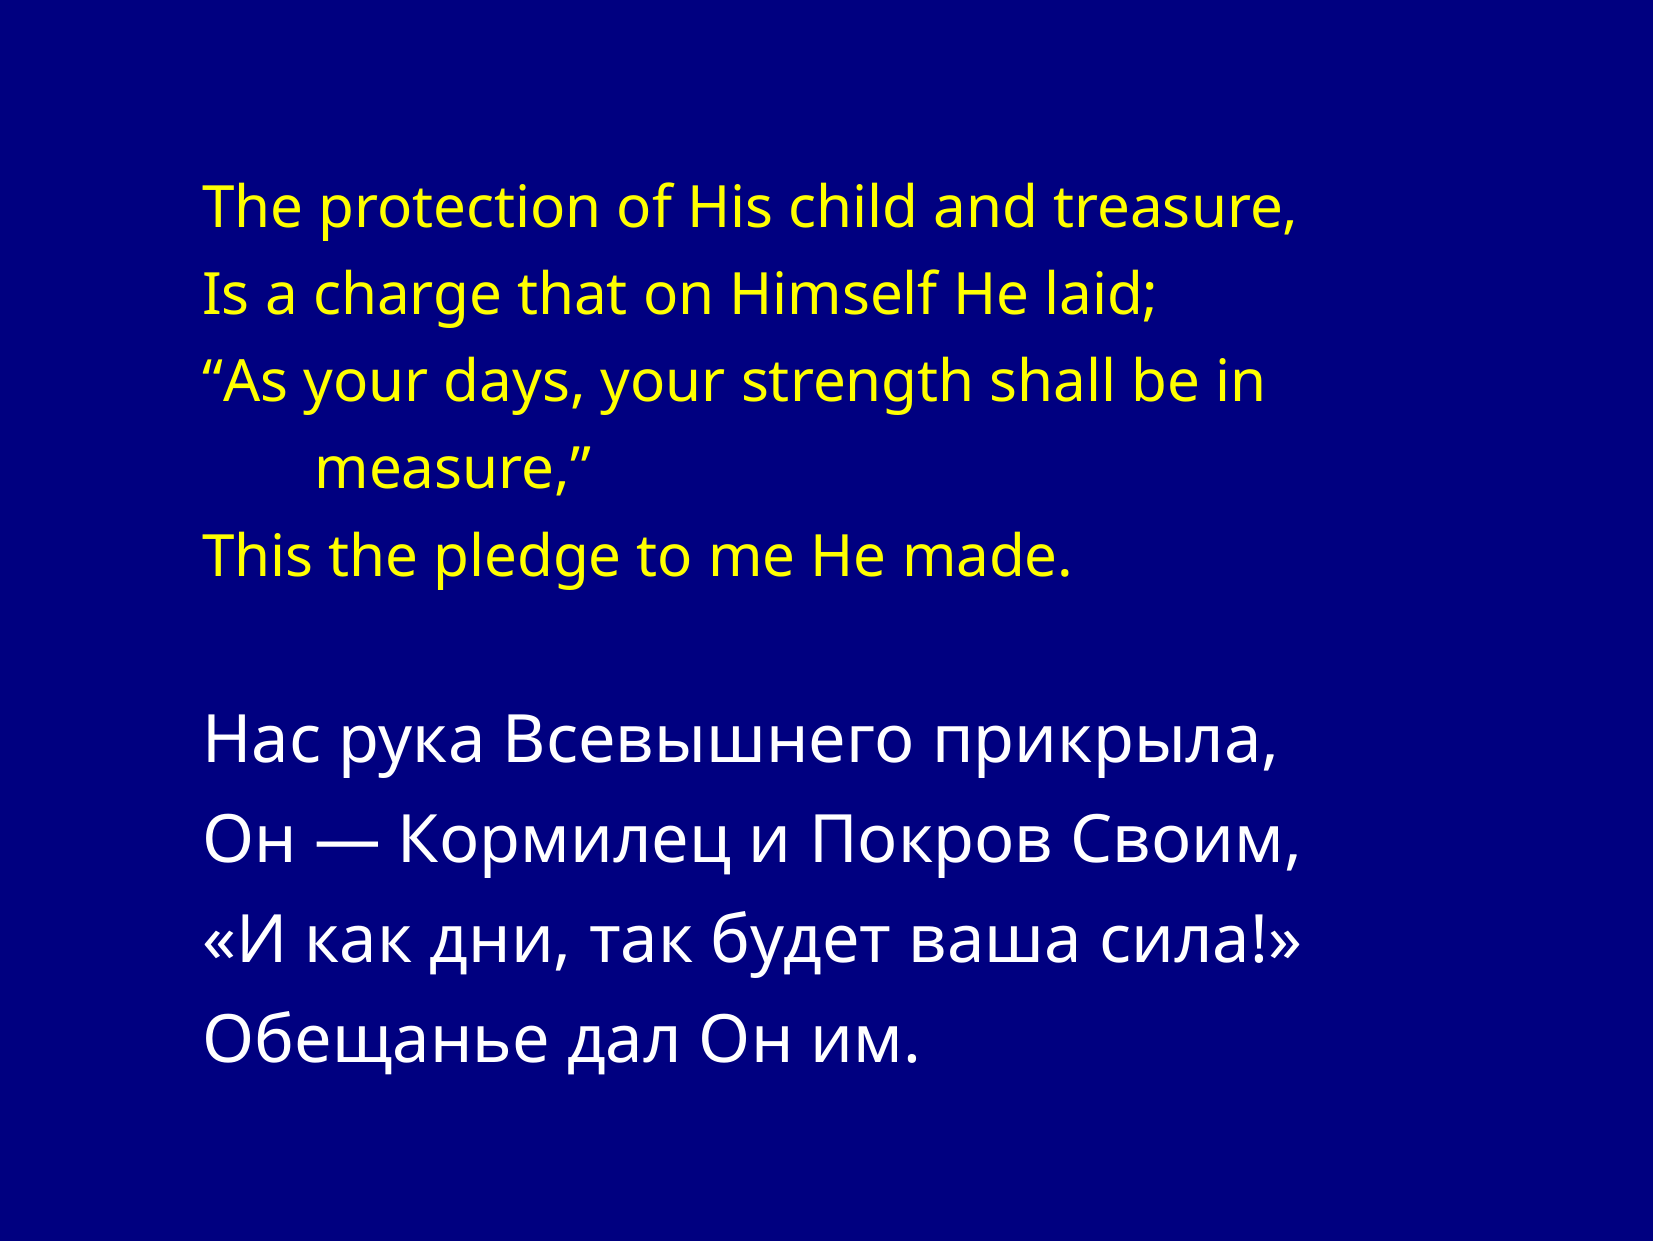

The protection of His child and treasure,
	Is a charge that on Himself He laid;
	“As your days, your strength shall be in
		measure,”
	This the pledge to me He made.
	Нас рука Всевышнего прикрыла,
	Он — Кормилец и Покров Своим,
	«И как дни, так будет ваша сила!»
	Обещанье дал Он им.